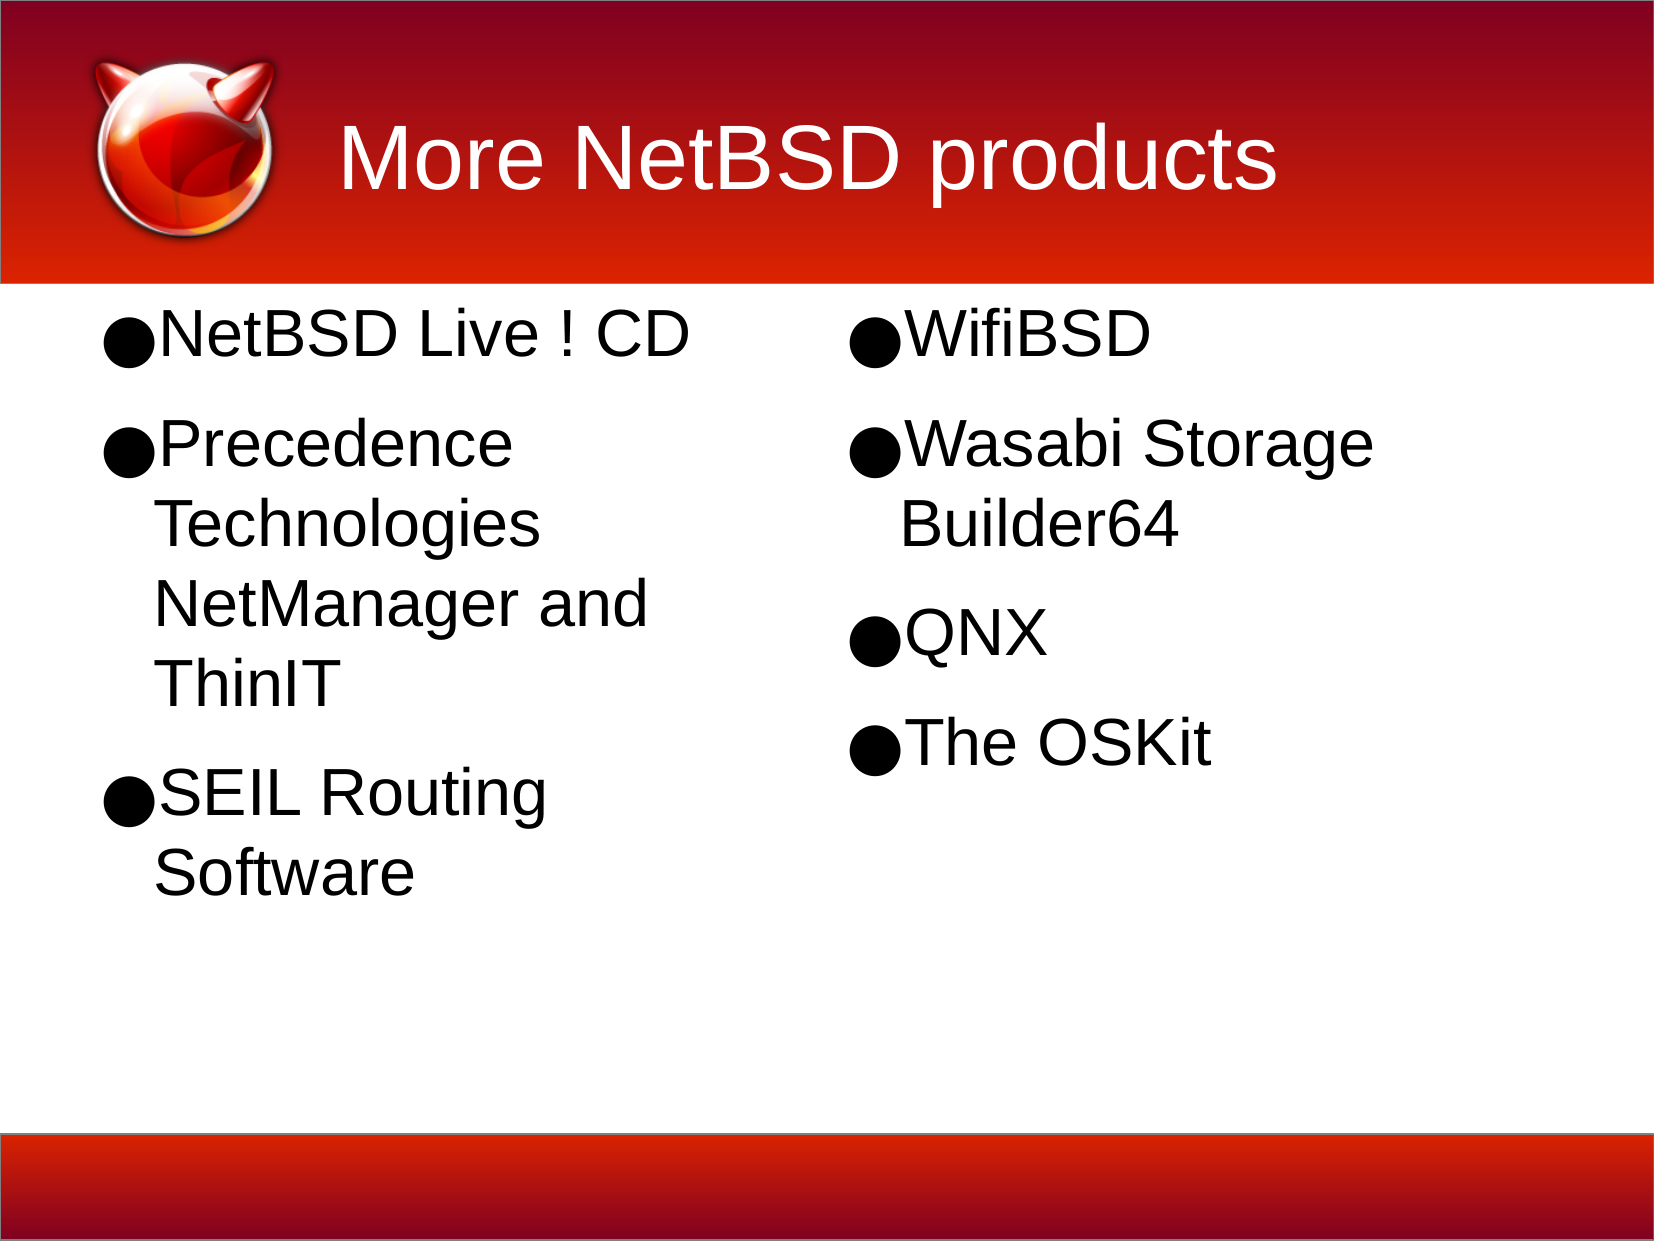

More NetBSD products
NetBSD Live ! CD
Precedence Technologies NetManager and ThinIT
SEIL Routing Software
WifiBSD
Wasabi Storage Builder64
QNX
The OSKit